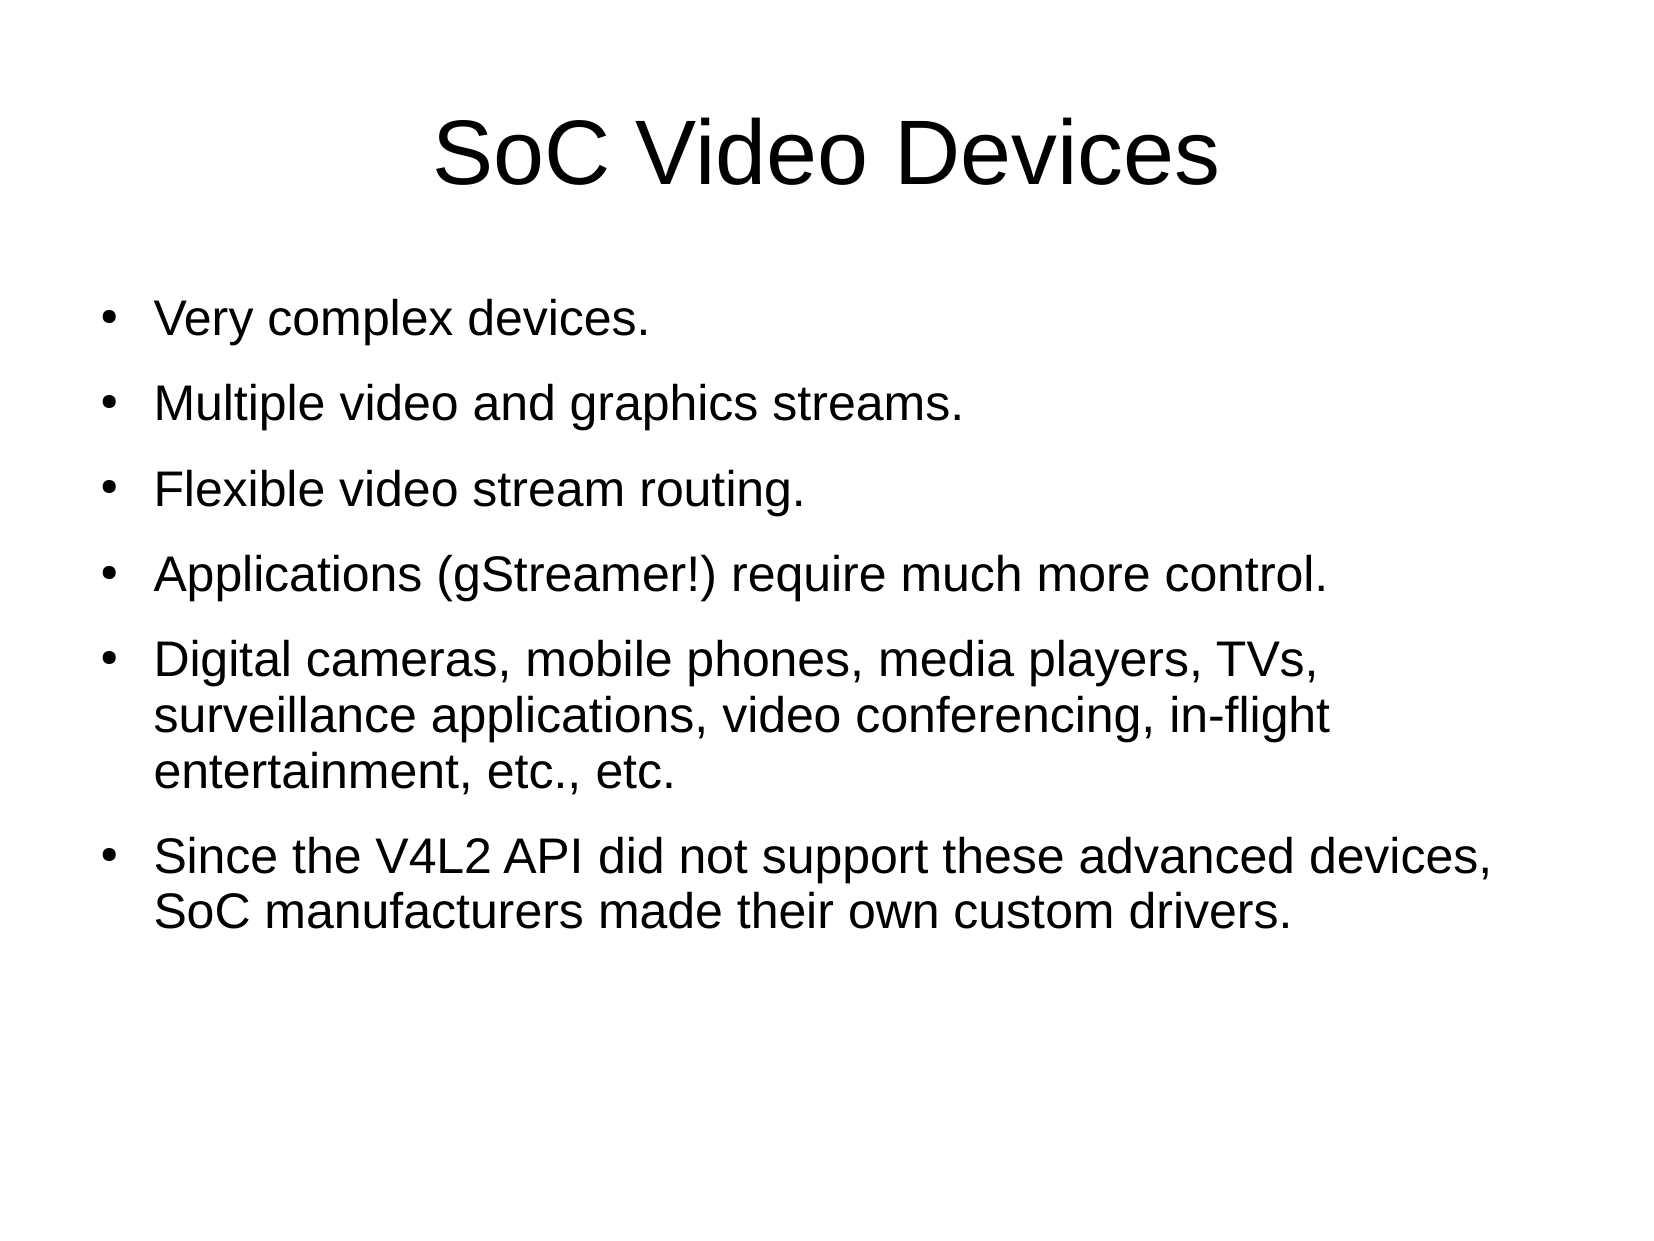

# SoC Video Devices
Very complex devices.
Multiple video and graphics streams.
Flexible video stream routing.
Applications (gStreamer!) require much more control.
Digital cameras, mobile phones, media players, TVs, surveillance applications, video conferencing, in-flight entertainment, etc., etc.
Since the V4L2 API did not support these advanced devices, SoC manufacturers made their own custom drivers.